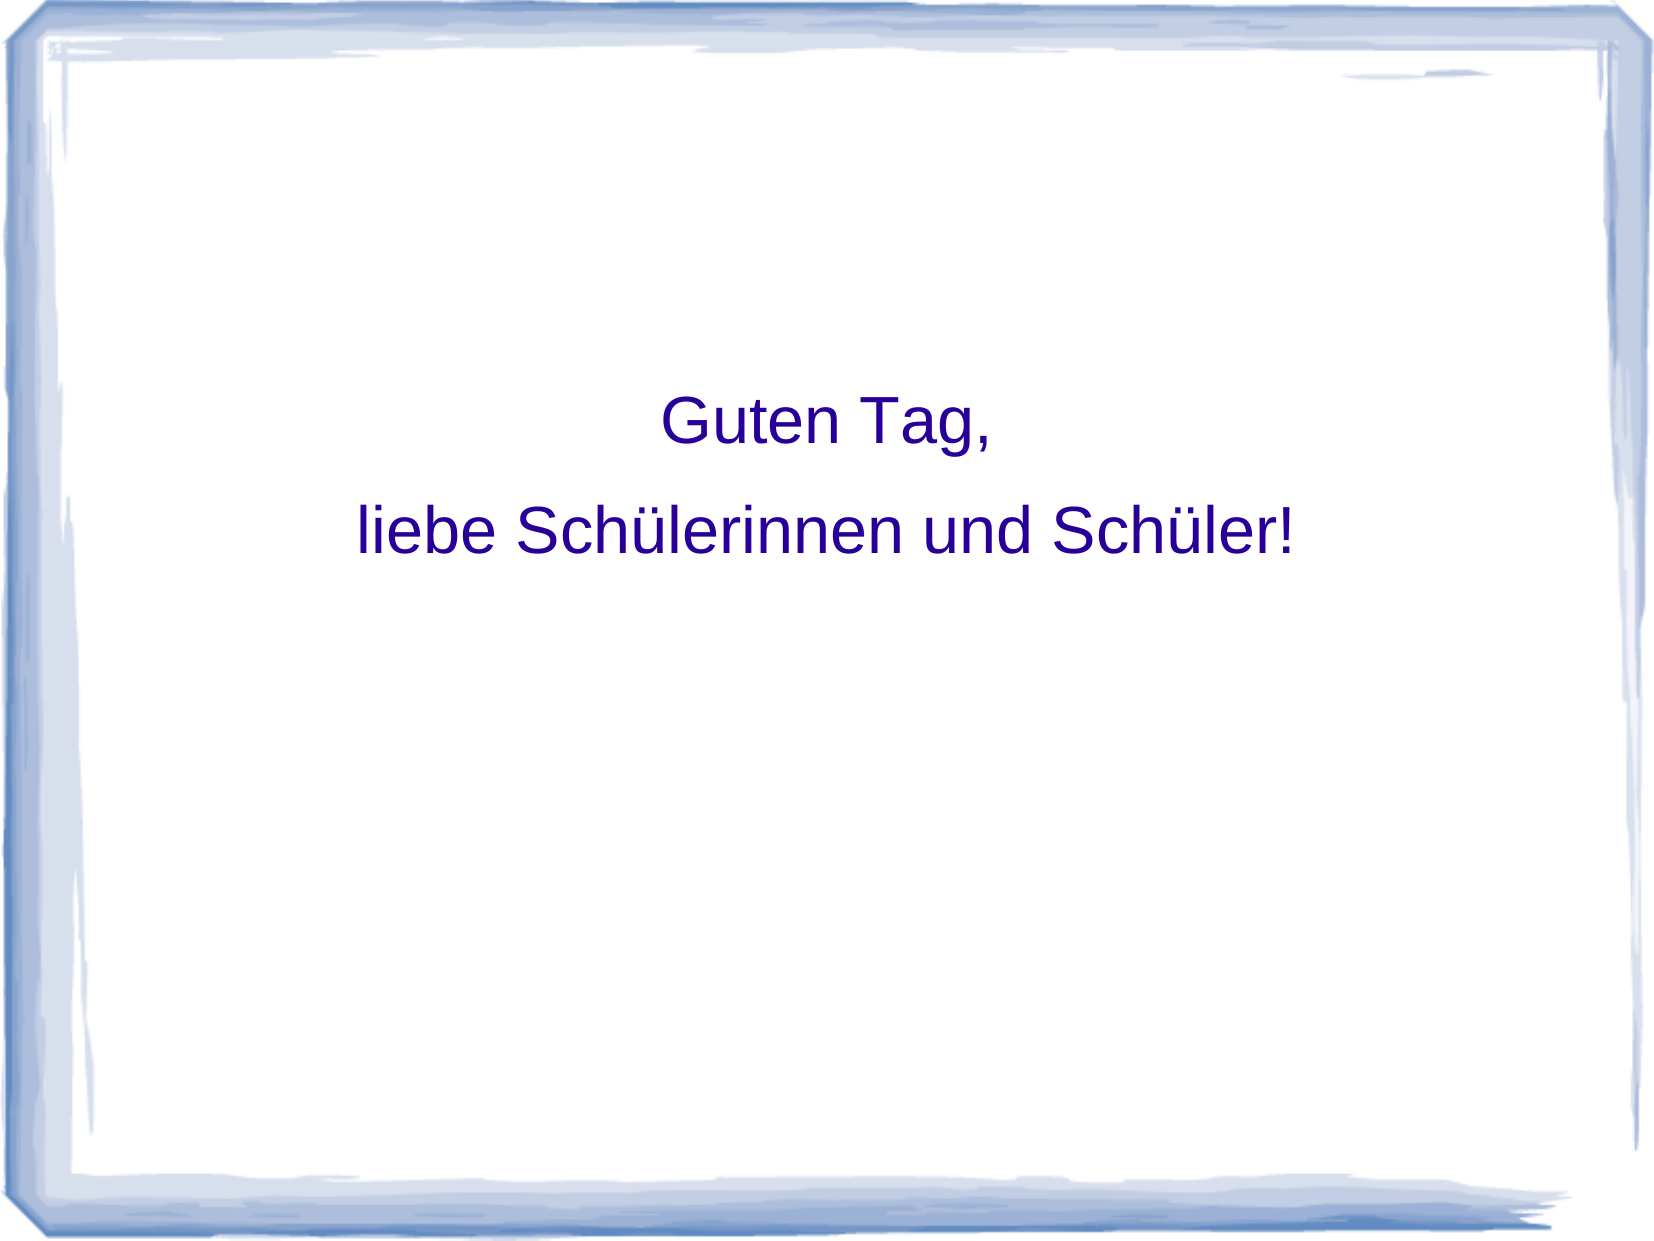

# Guten Tag,
liebe Schülerinnen und Schüler!